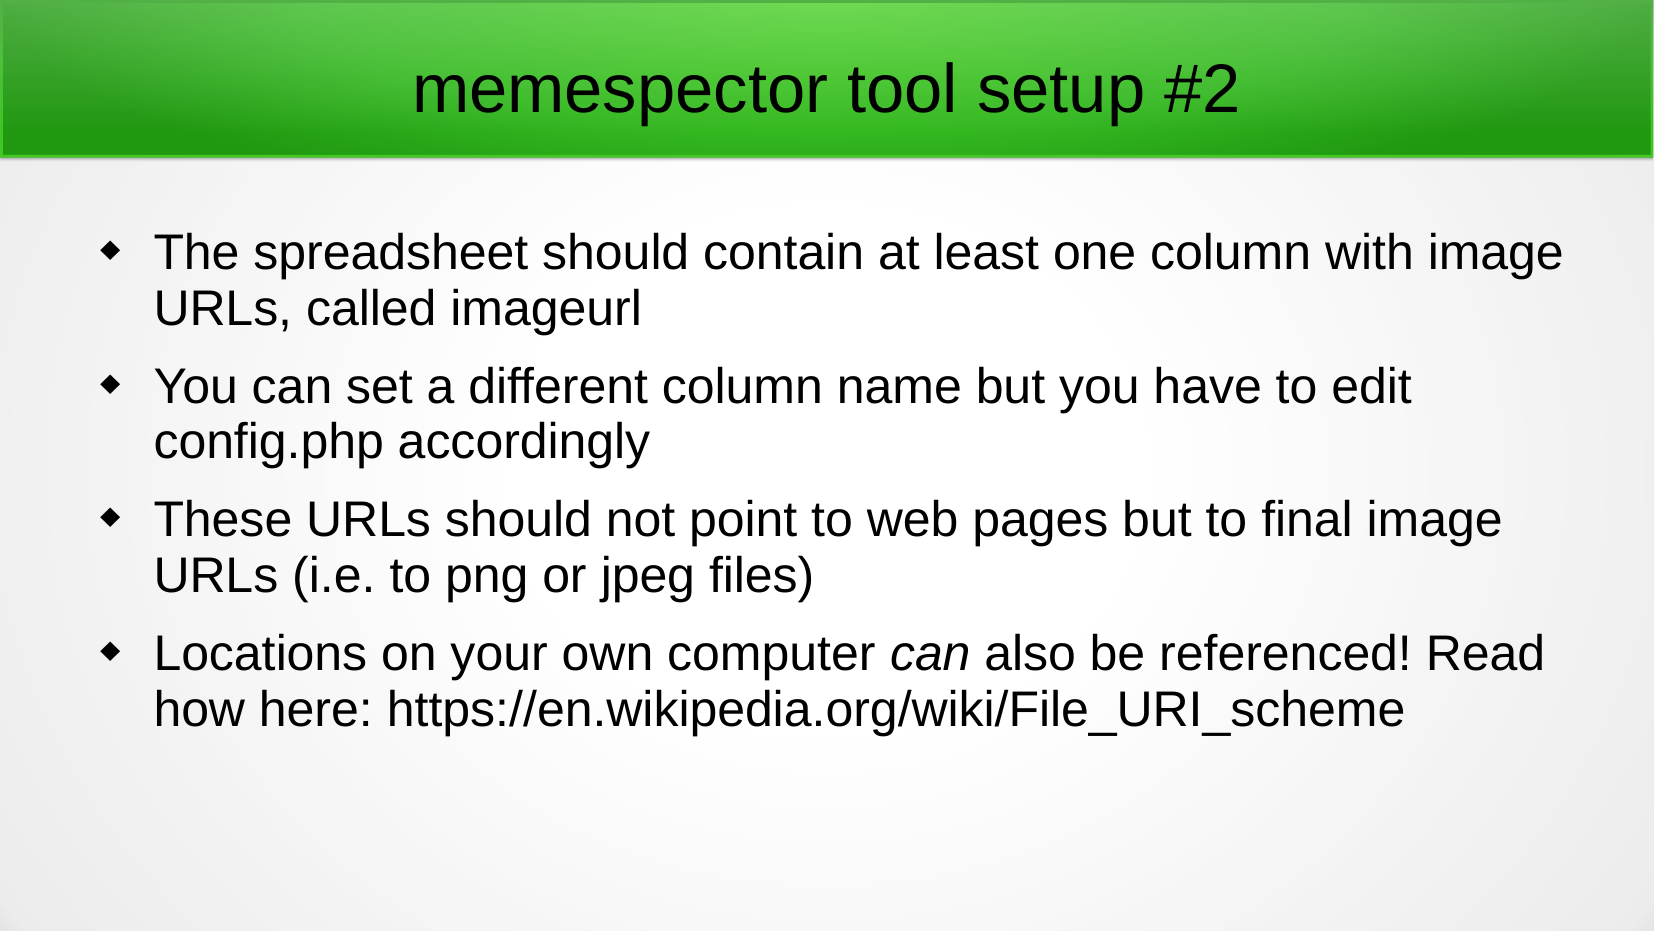

# memespector tool setup #2
The spreadsheet should contain at least one column with image URLs, called imageurl
You can set a different column name but you have to edit config.php accordingly
These URLs should not point to web pages but to final image URLs (i.e. to png or jpeg files)
Locations on your own computer can also be referenced! Read how here: https://en.wikipedia.org/wiki/File_URI_scheme